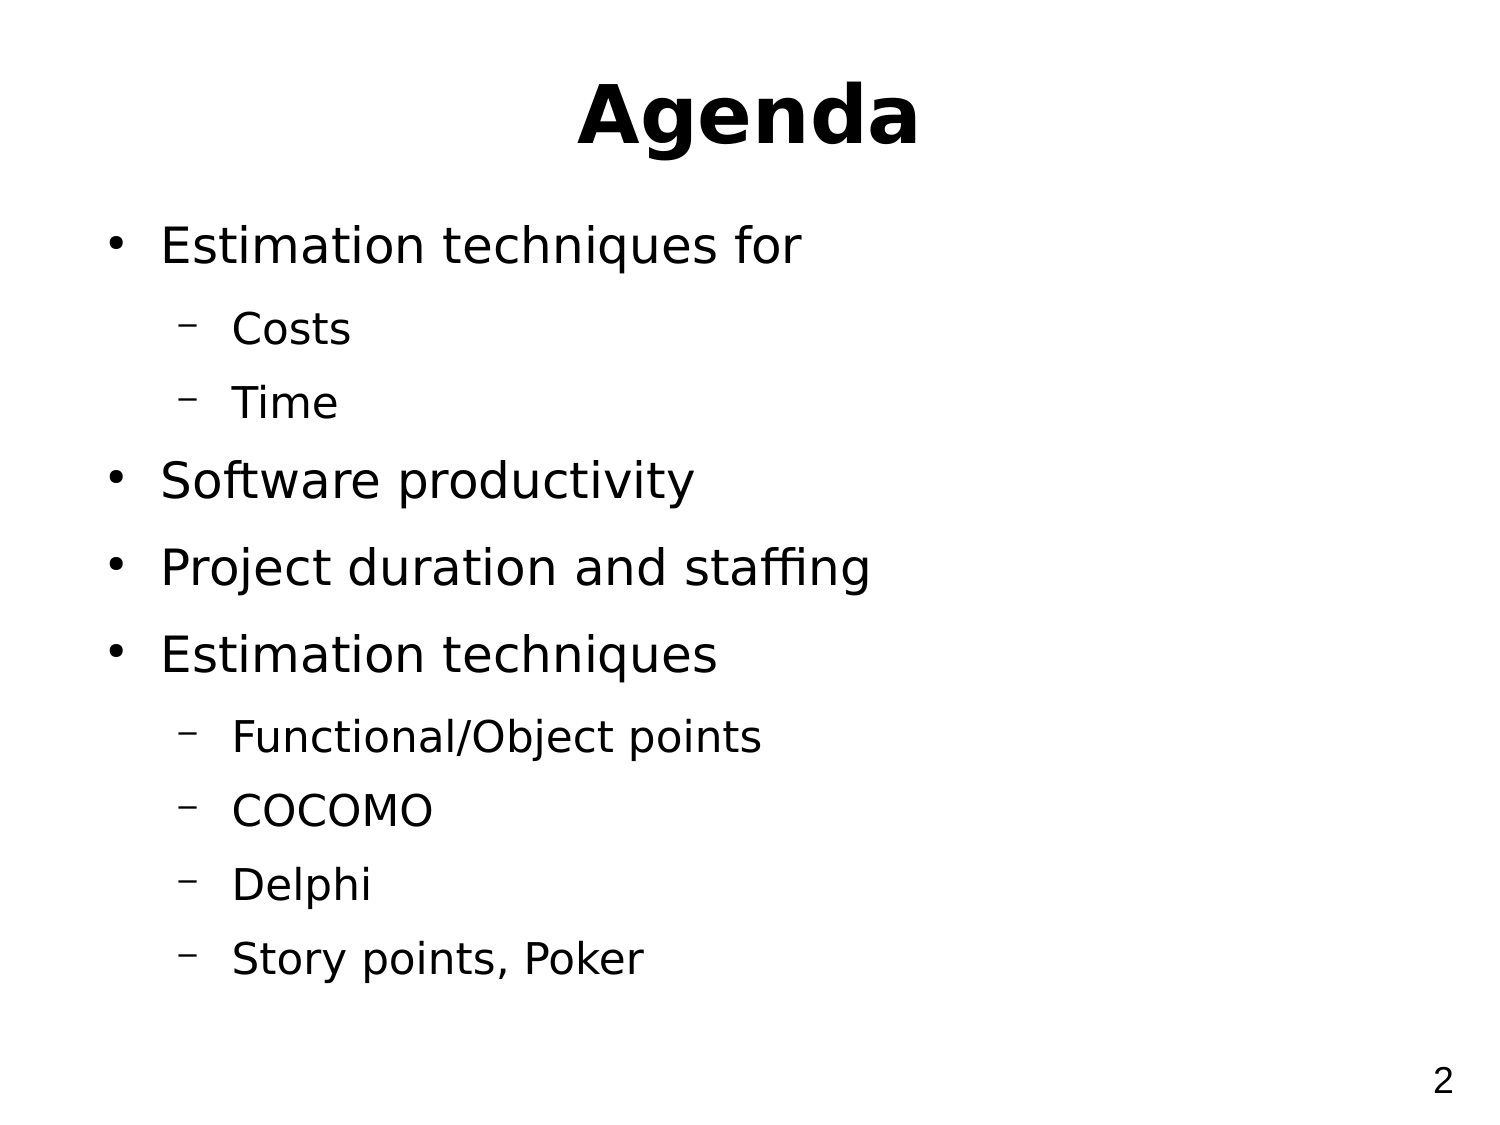

# Agenda
Estimation techniques for
Costs
Time
Software productivity
Project duration and staffing
Estimation techniques
Functional/Object points
COCOMO
Delphi
Story points, Poker